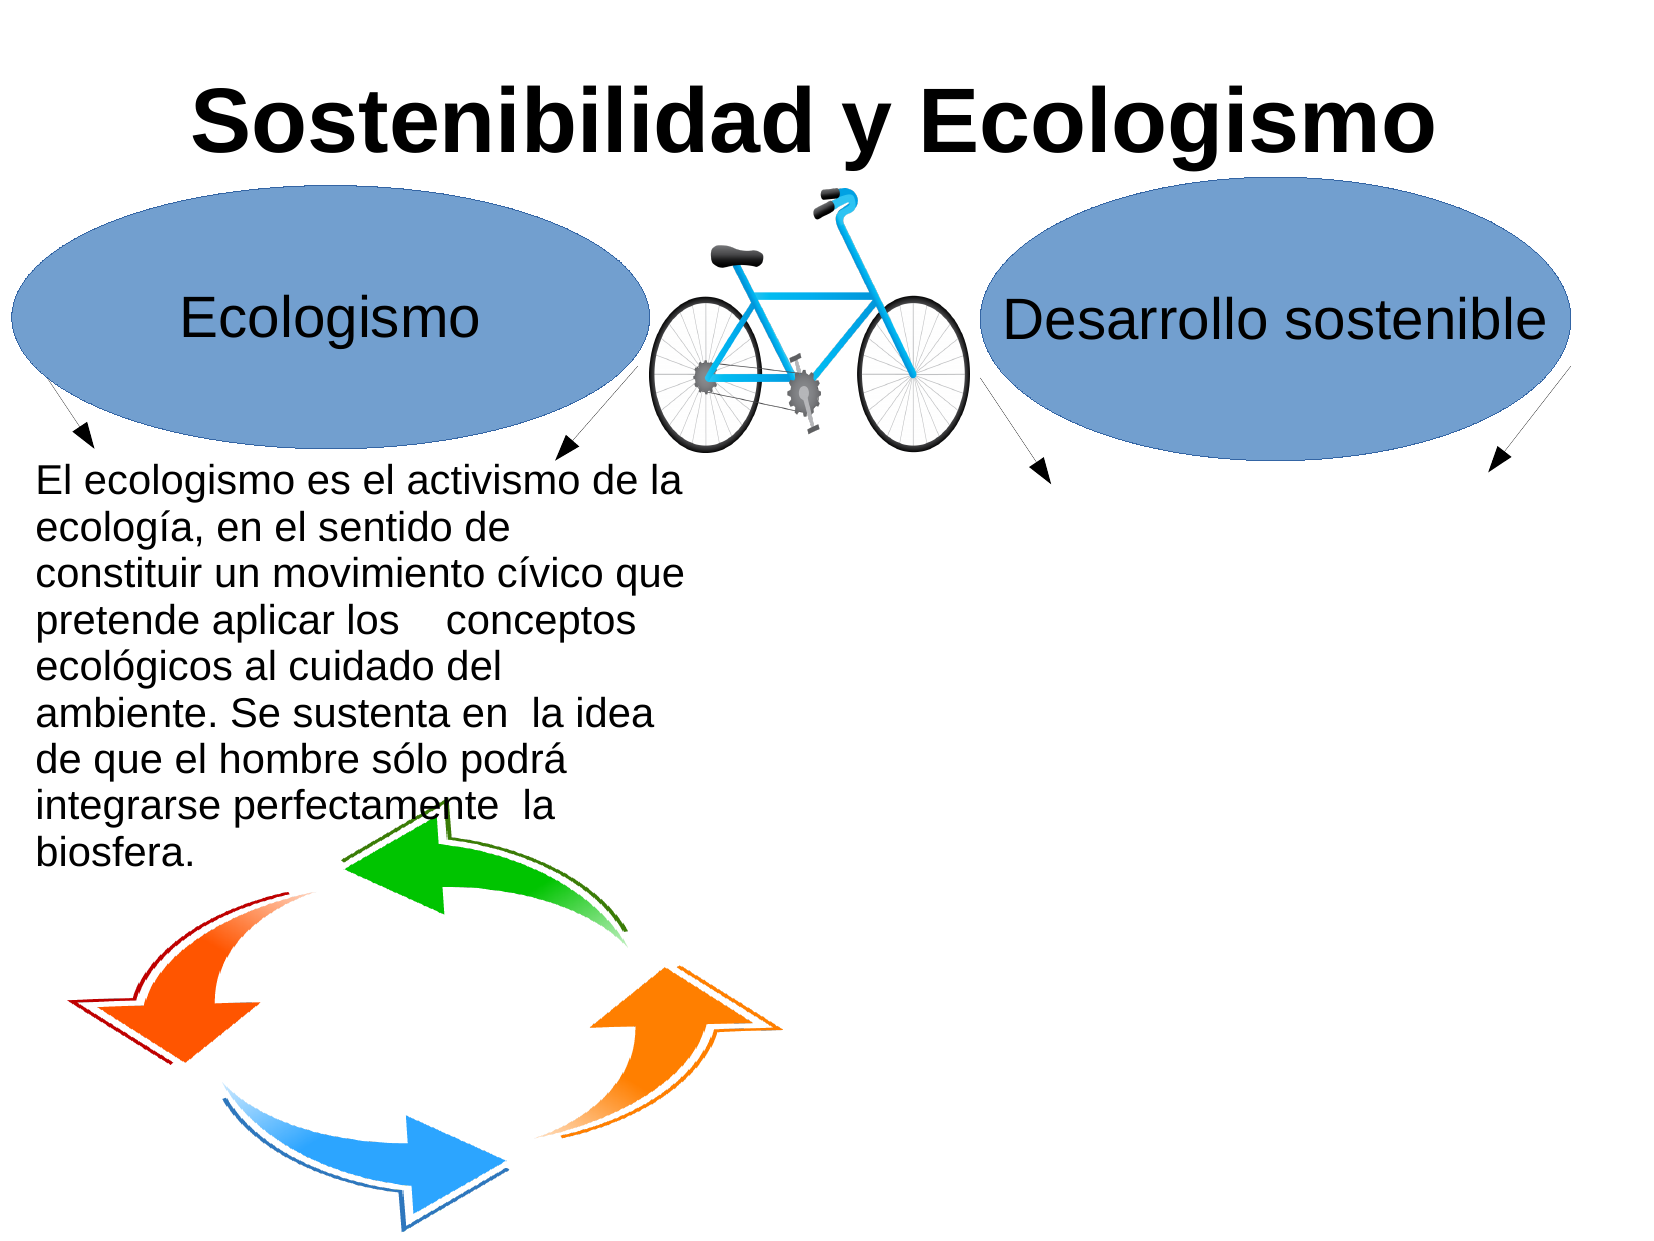

# Sostenibilidad y Ecologismo
 Desarrollo sostenible
Ecologismo
El ecologismo es el activismo de la ecología, en el sentido de constituir un movimiento cívico que pretende aplicar los conceptos ecológicos al cuidado del ambiente. Se sustenta en la idea de que el hombre sólo podrá integrarse perfectamente la biosfera.